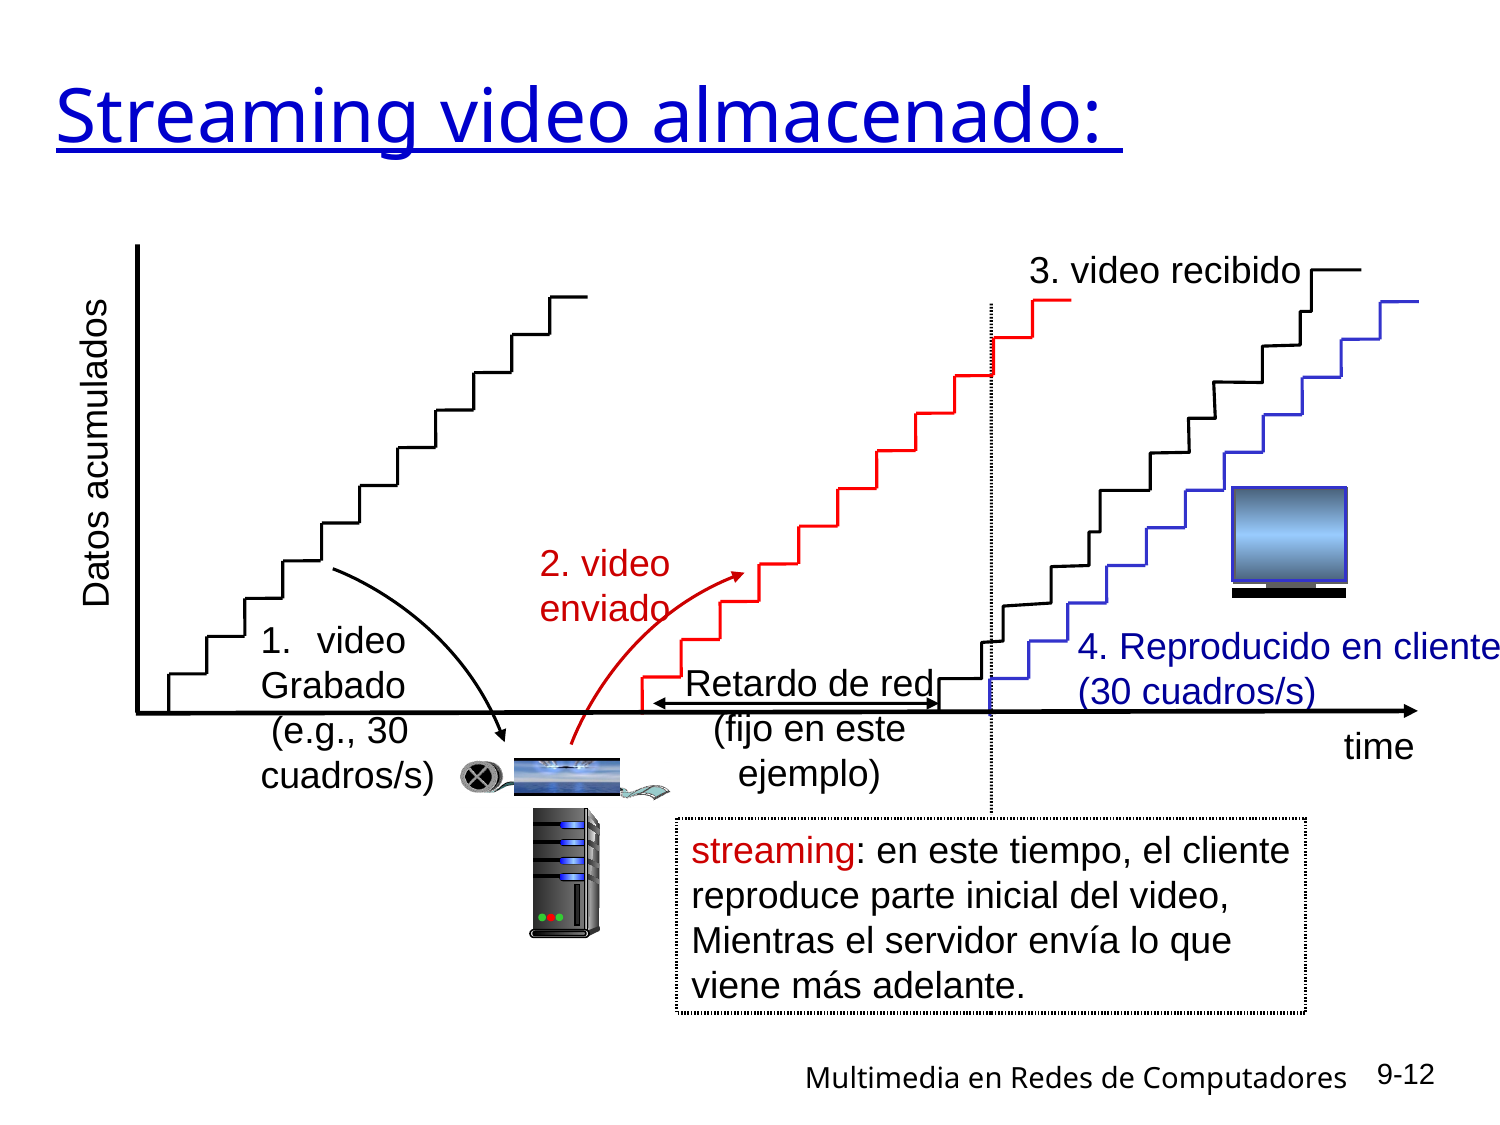

# Streaming video almacenado:
3. video recibido
Retardo de red
(fijo en este ejemplo)
streaming: en este tiempo, el cliente
reproduce parte inicial del video,
Mientras el servidor envía lo que
viene más adelante.
Datos acumulados
2. video
enviado
video
Grabado
 (e.g., 30 cuadros/s)
4. Reproducido en cliente
(30 cuadros/s)
time
12